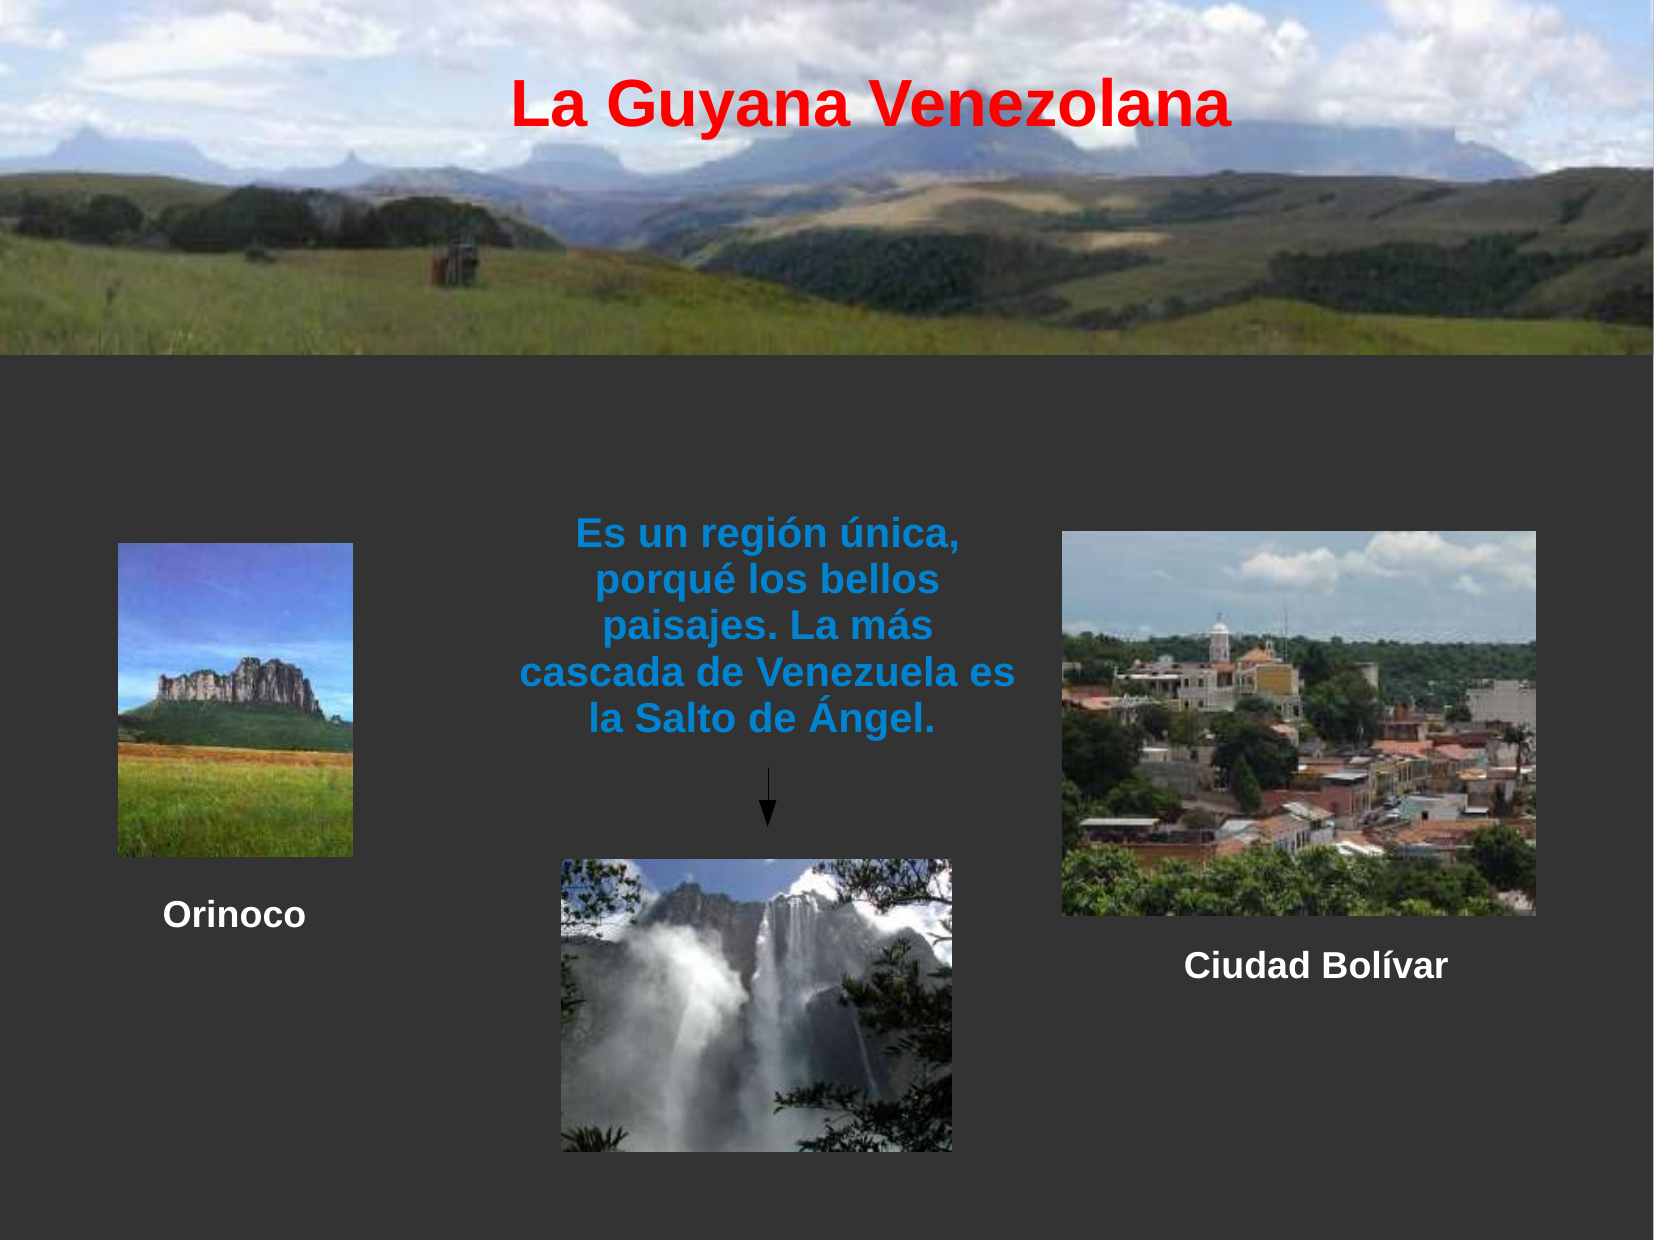

La Guyana Venezolana
Es un región única, porqué los bellos paisajes. La más cascada de Venezuela es la Salto de Ángel.
Orinoco
 Ciudad Bolívar